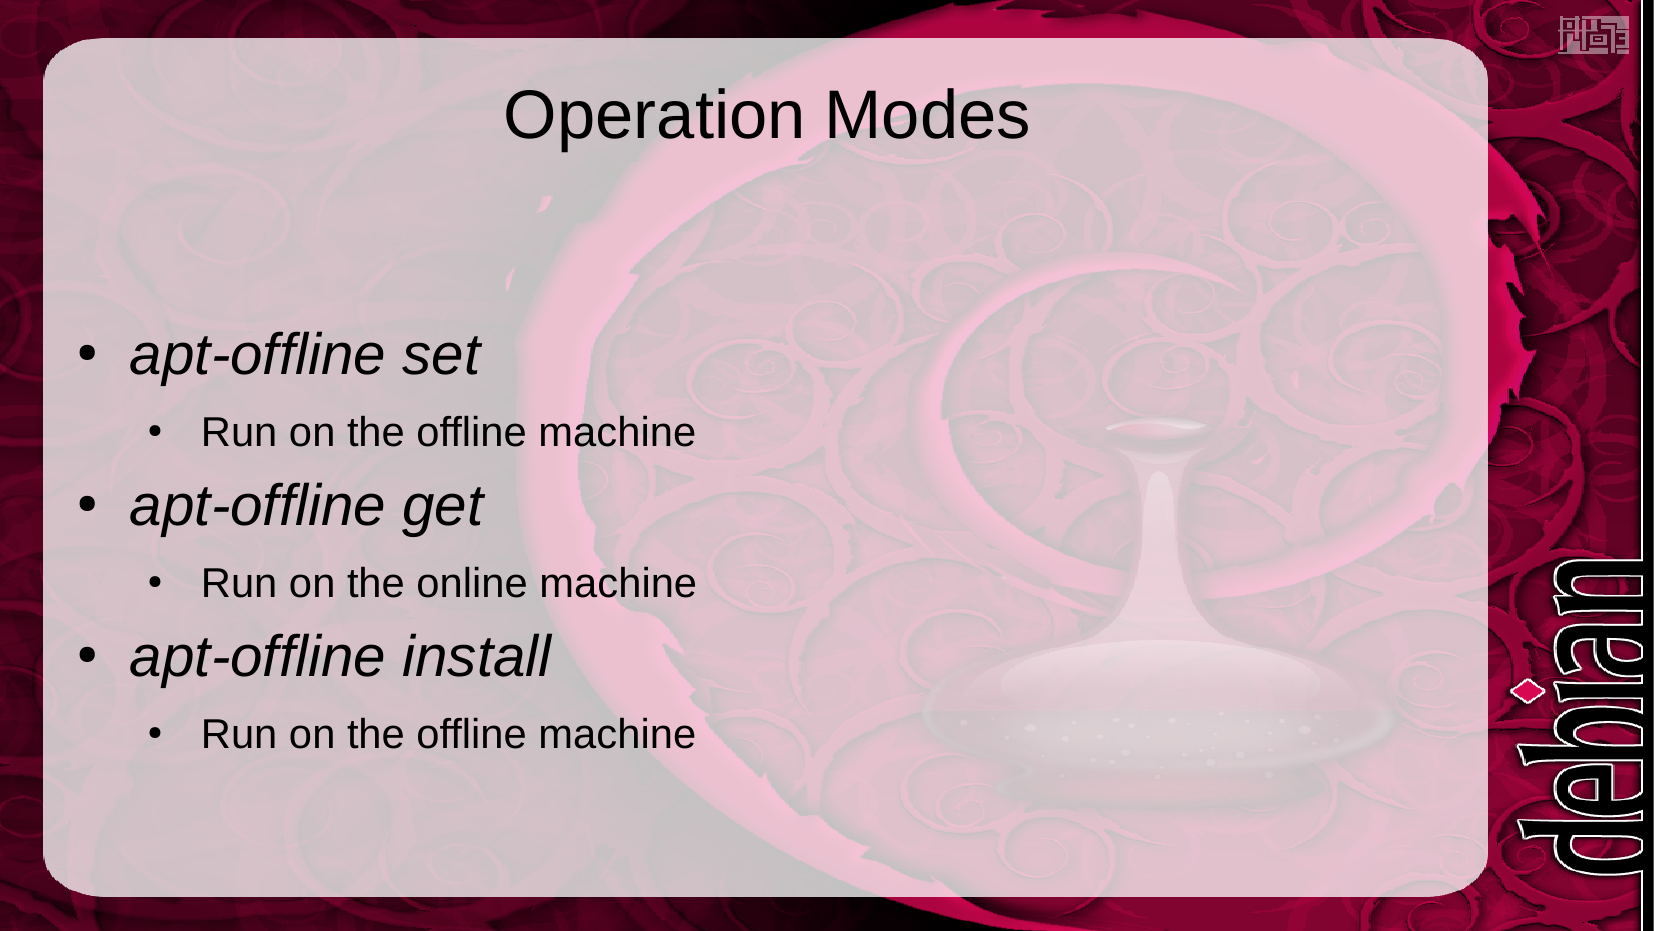

# Operation Modes
apt-offline set
Run on the offline machine
apt-offline get
Run on the online machine
apt-offline install
Run on the offline machine